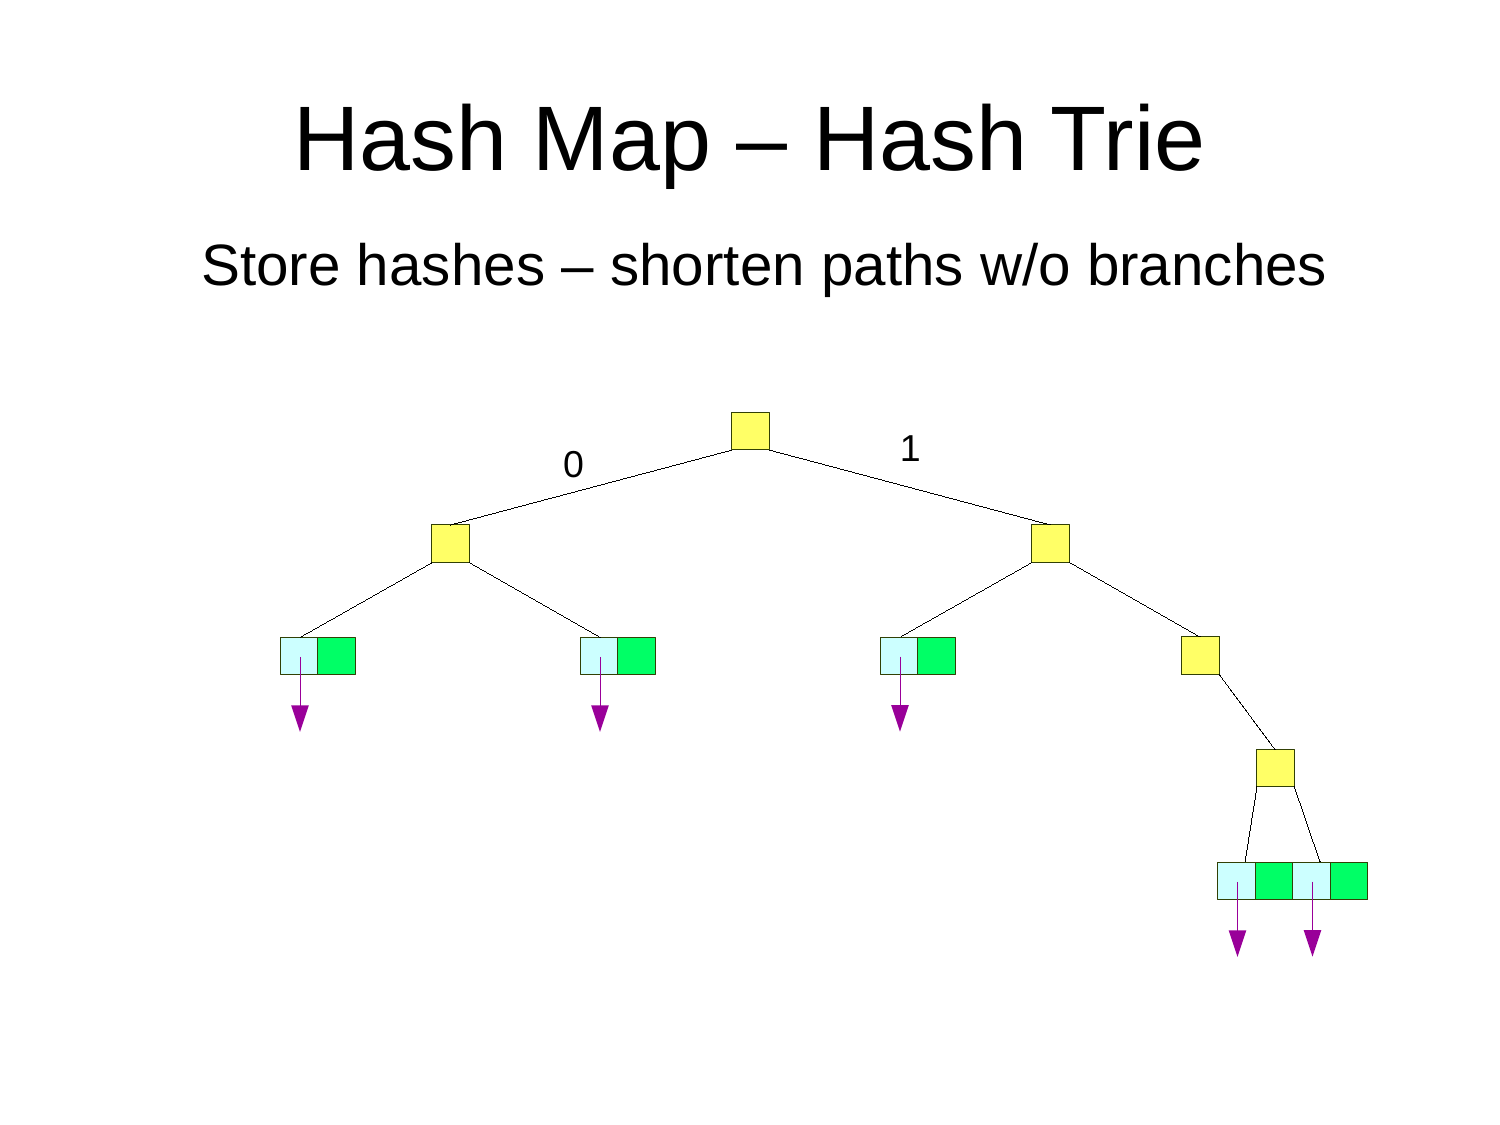

# Hash Map – Hash Trie
Store hashes – shorten paths w/o branches
1
0